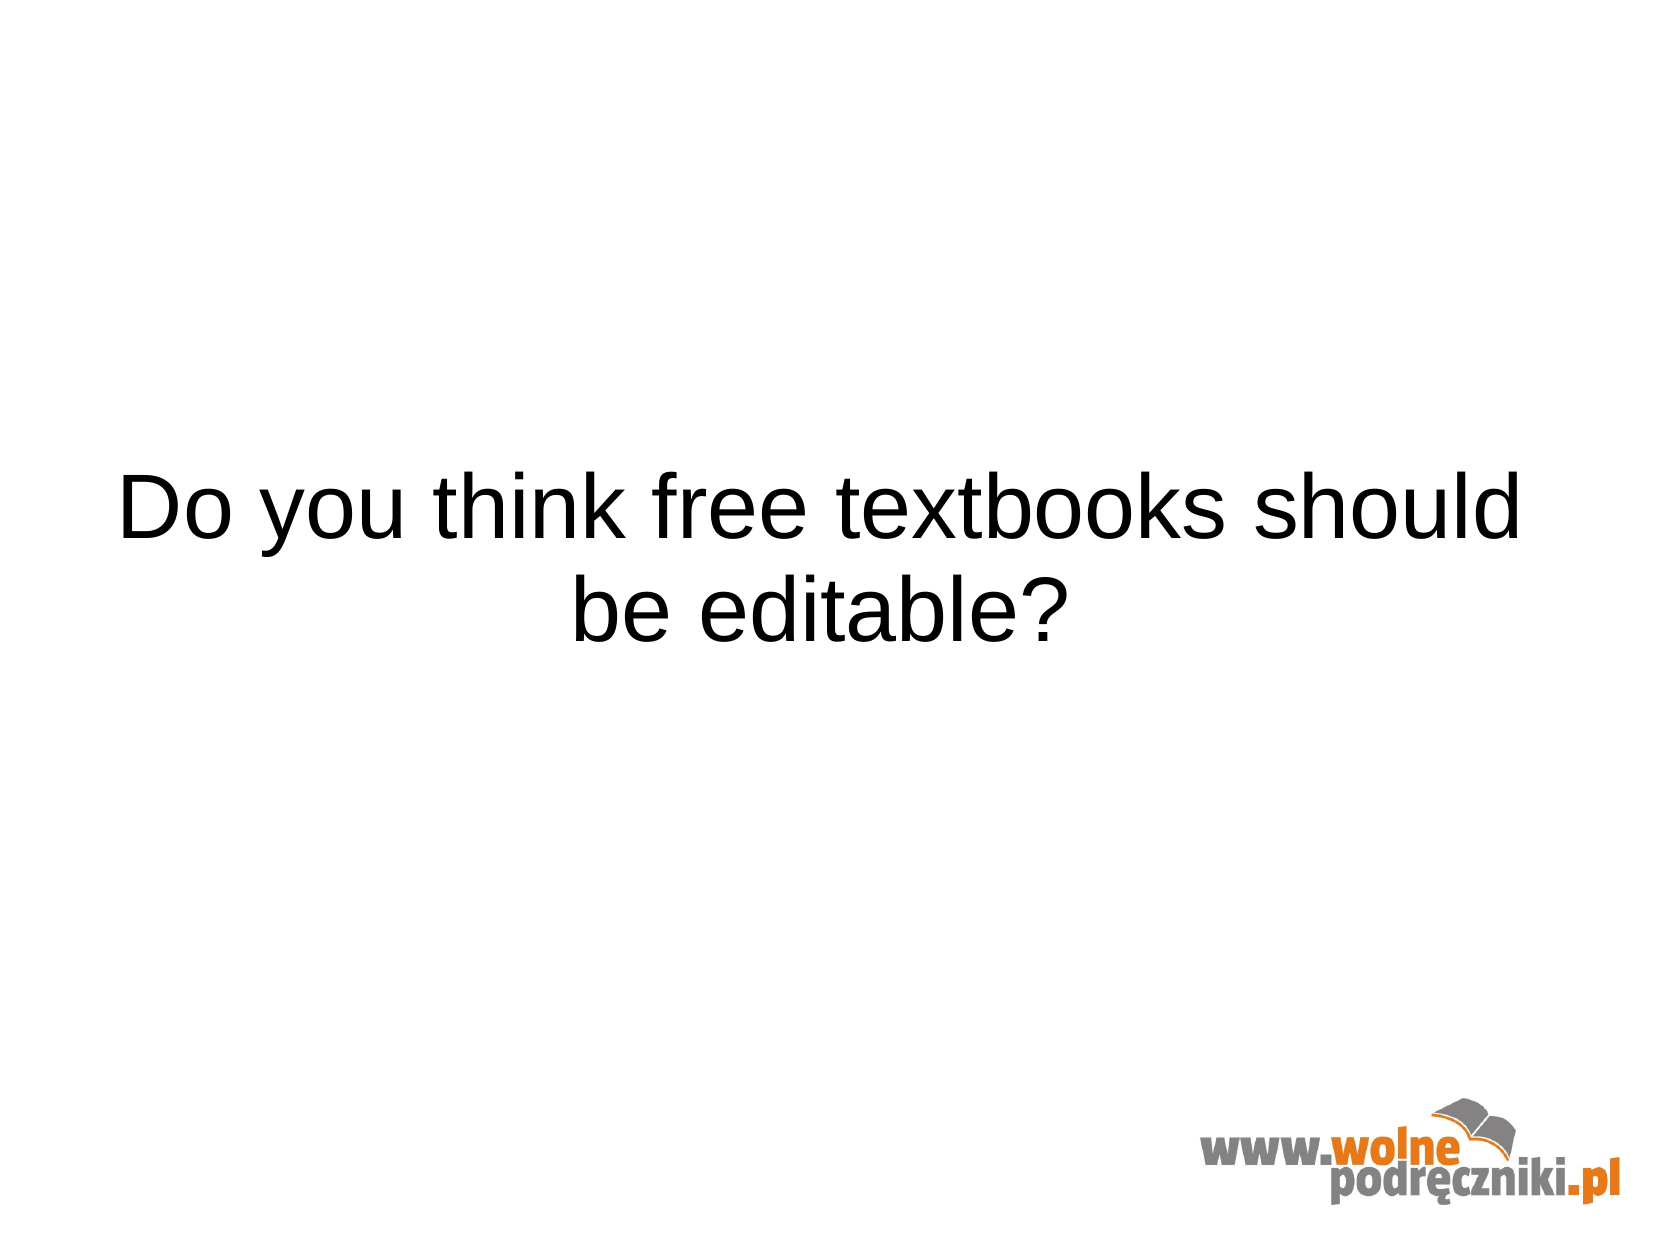

# Do you think free textbooks should be editable?